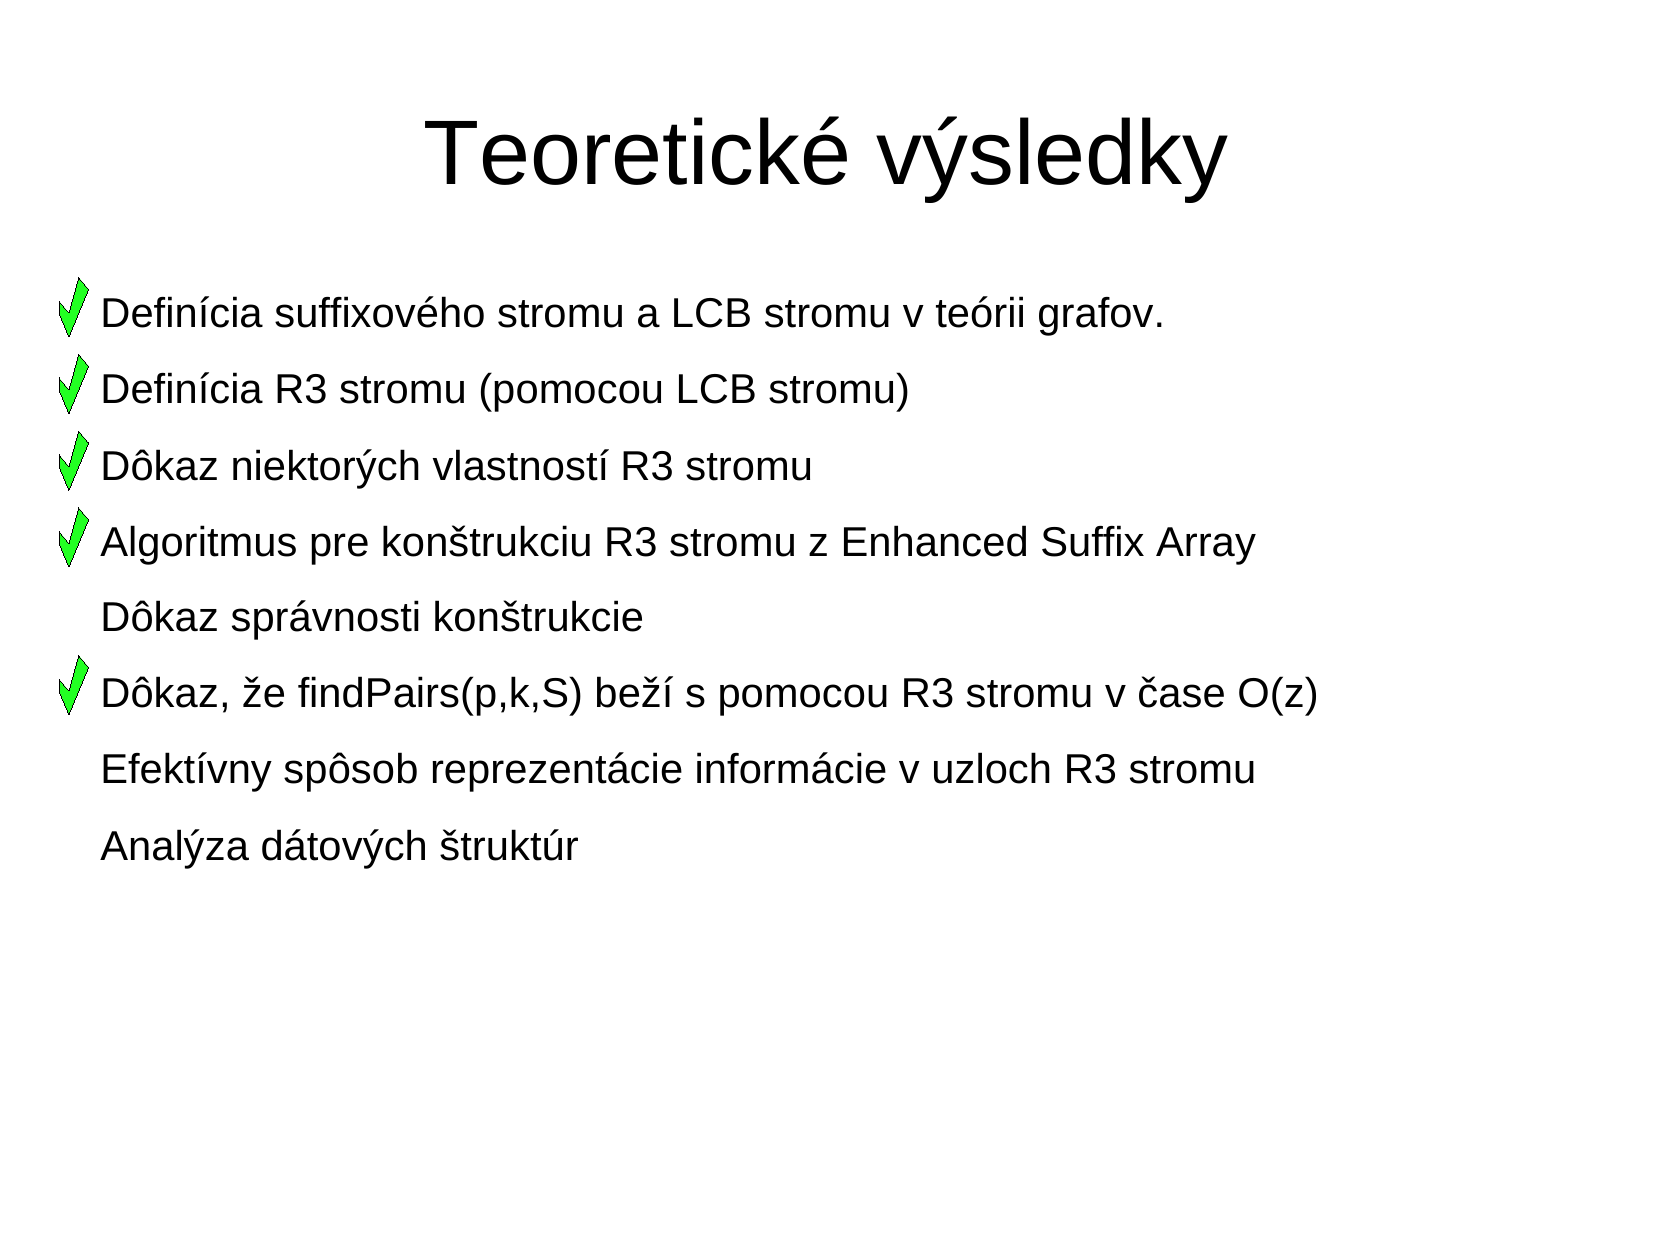

# Teoretické výsledky
Definícia suffixového stromu a LCB stromu v teórii grafov.
Definícia R3 stromu (pomocou LCB stromu)
Dôkaz niektorých vlastností R3 stromu
Algoritmus pre konštrukciu R3 stromu z Enhanced Suffix Array
Dôkaz správnosti konštrukcie
Dôkaz, že findPairs(p,k,S) beží s pomocou R3 stromu v čase O(z)
Efektívny spôsob reprezentácie informácie v uzloch R3 stromu
Analýza dátových štruktúr